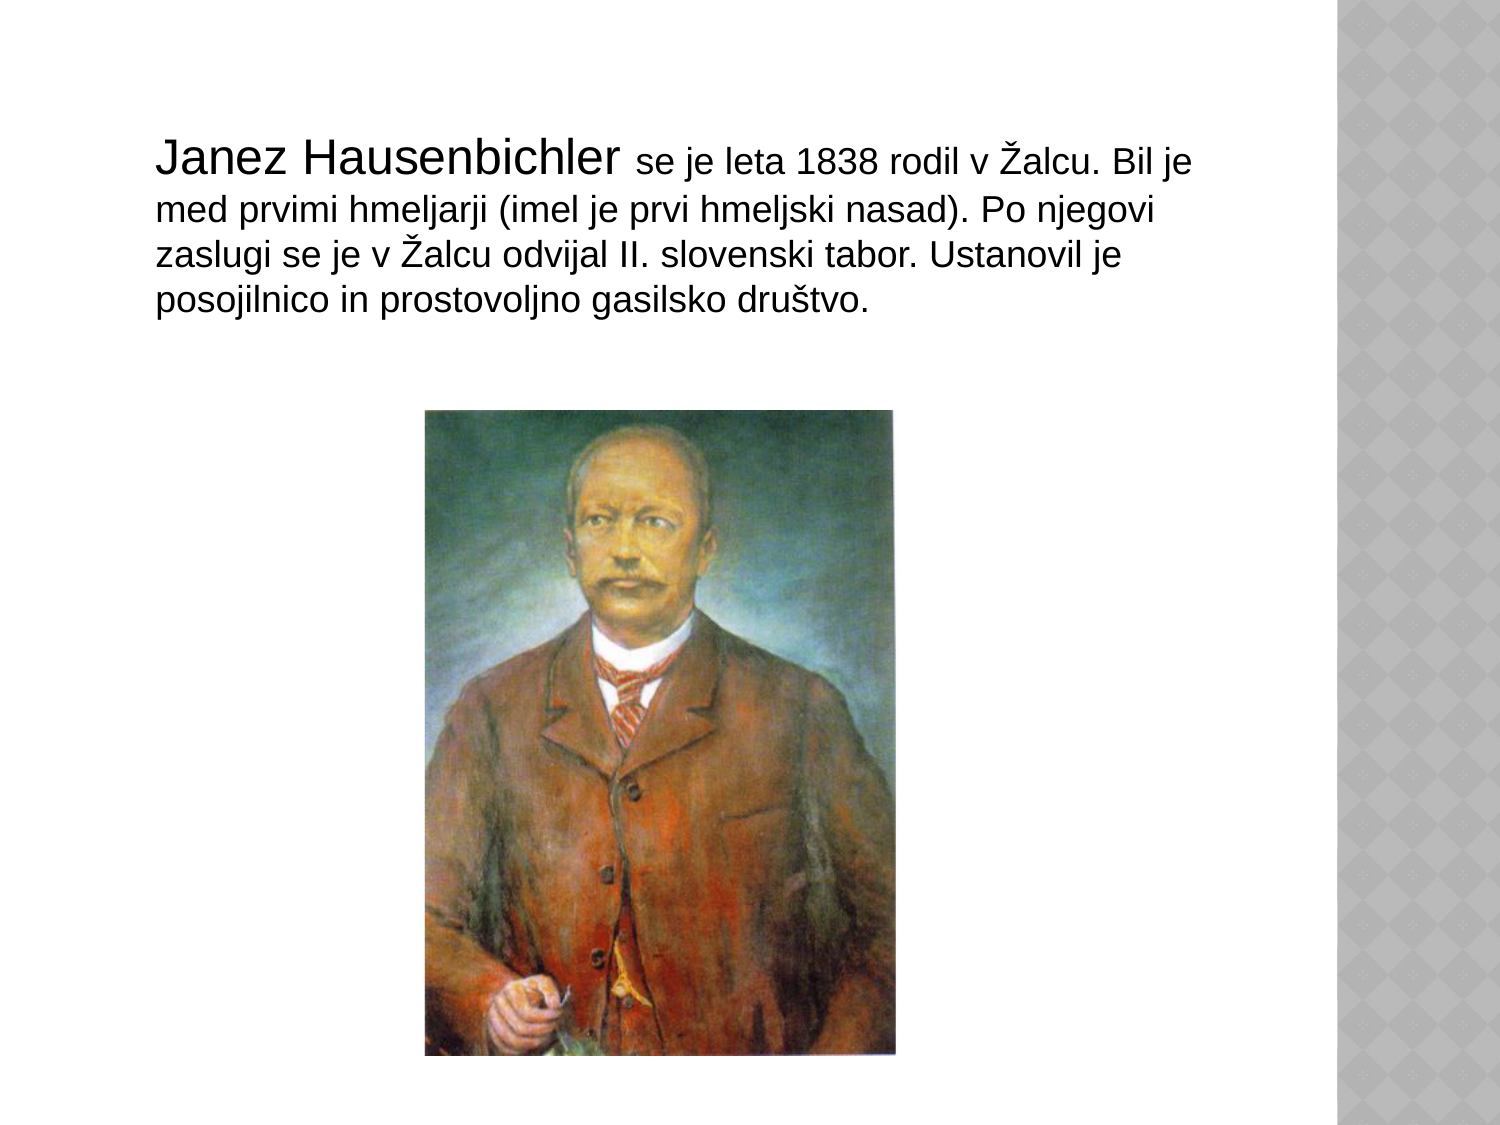

Janez Hausenbichler se je leta 1838 rodil v Žalcu. Bil je med prvimi hmeljarji (imel je prvi hmeljski nasad). Po njegovi zaslugi se je v Žalcu odvijal II. slovenski tabor. Ustanovil je posojilnico in prostovoljno gasilsko društvo.